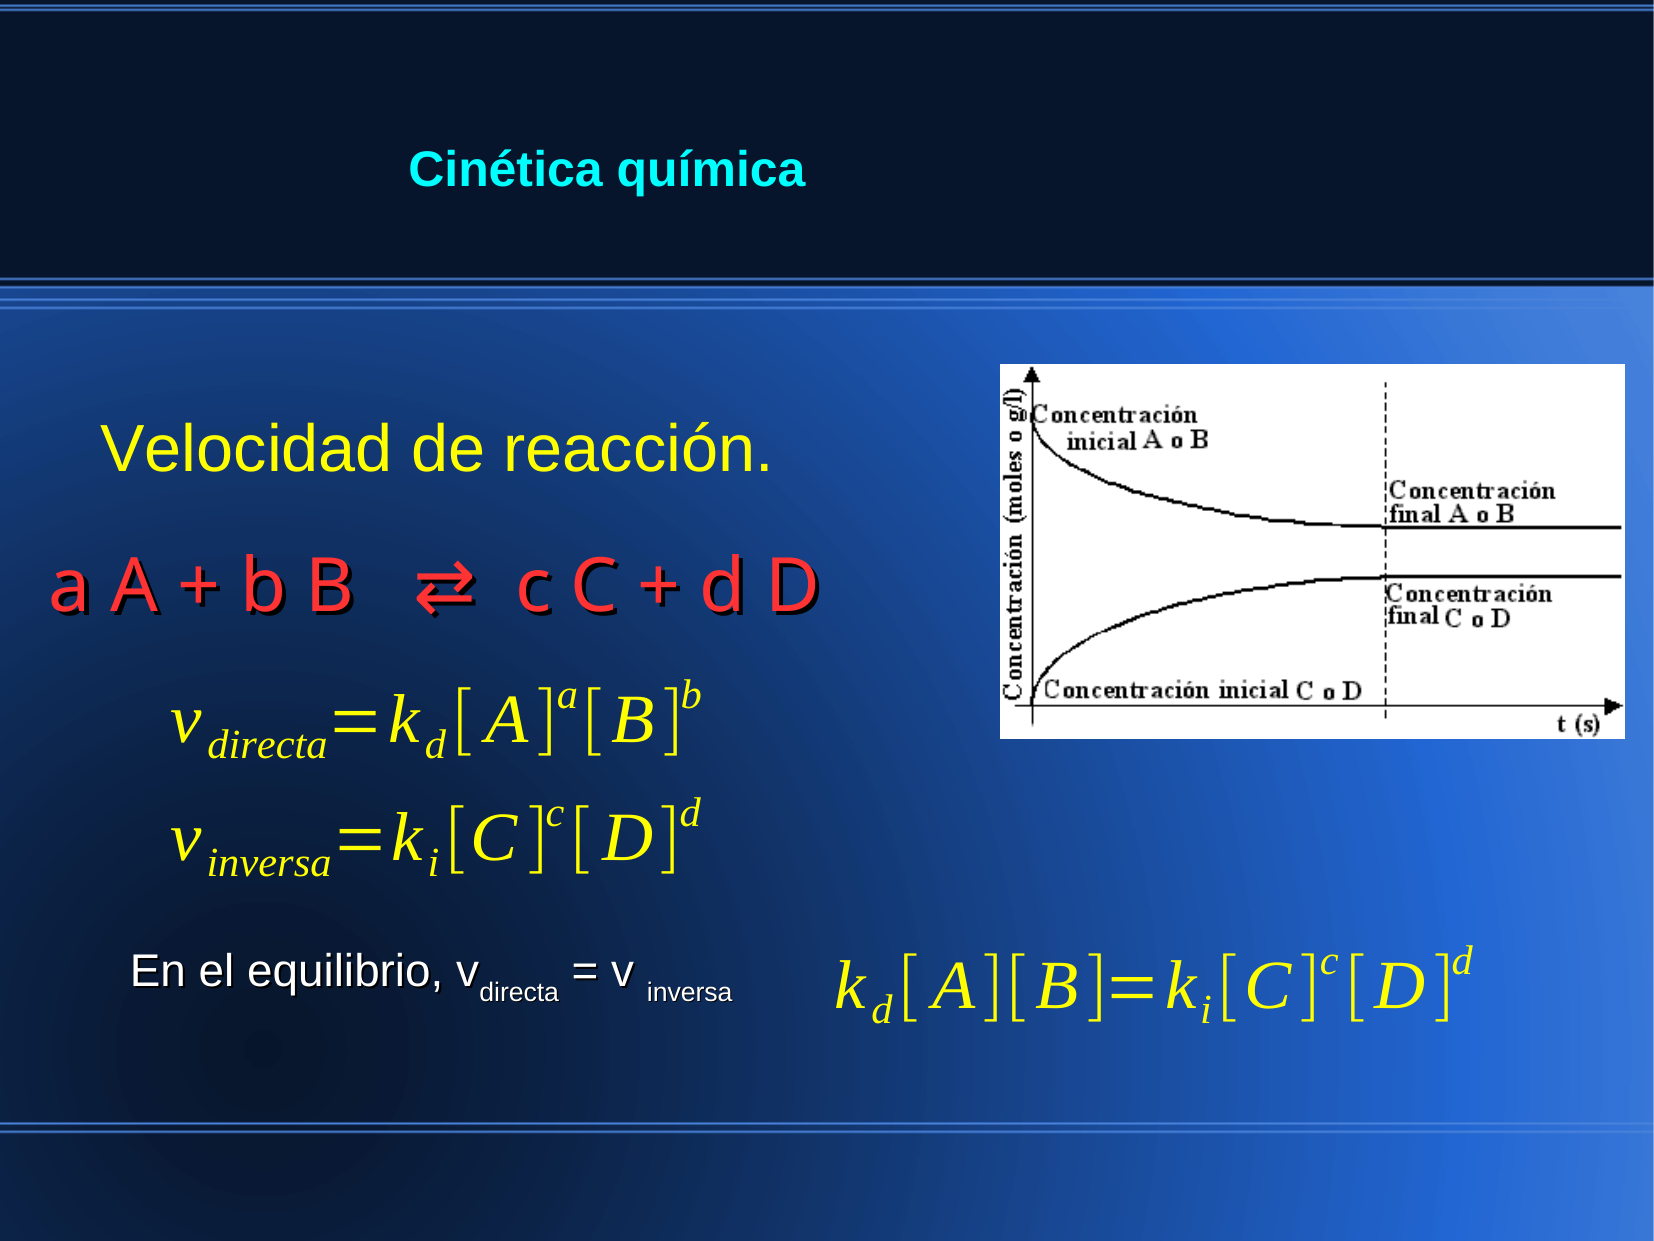

# Cinética química
Velocidad de reacción.
 a A + b B ⇄ c C + d D
En el equilibrio, vdirecta = v inversa